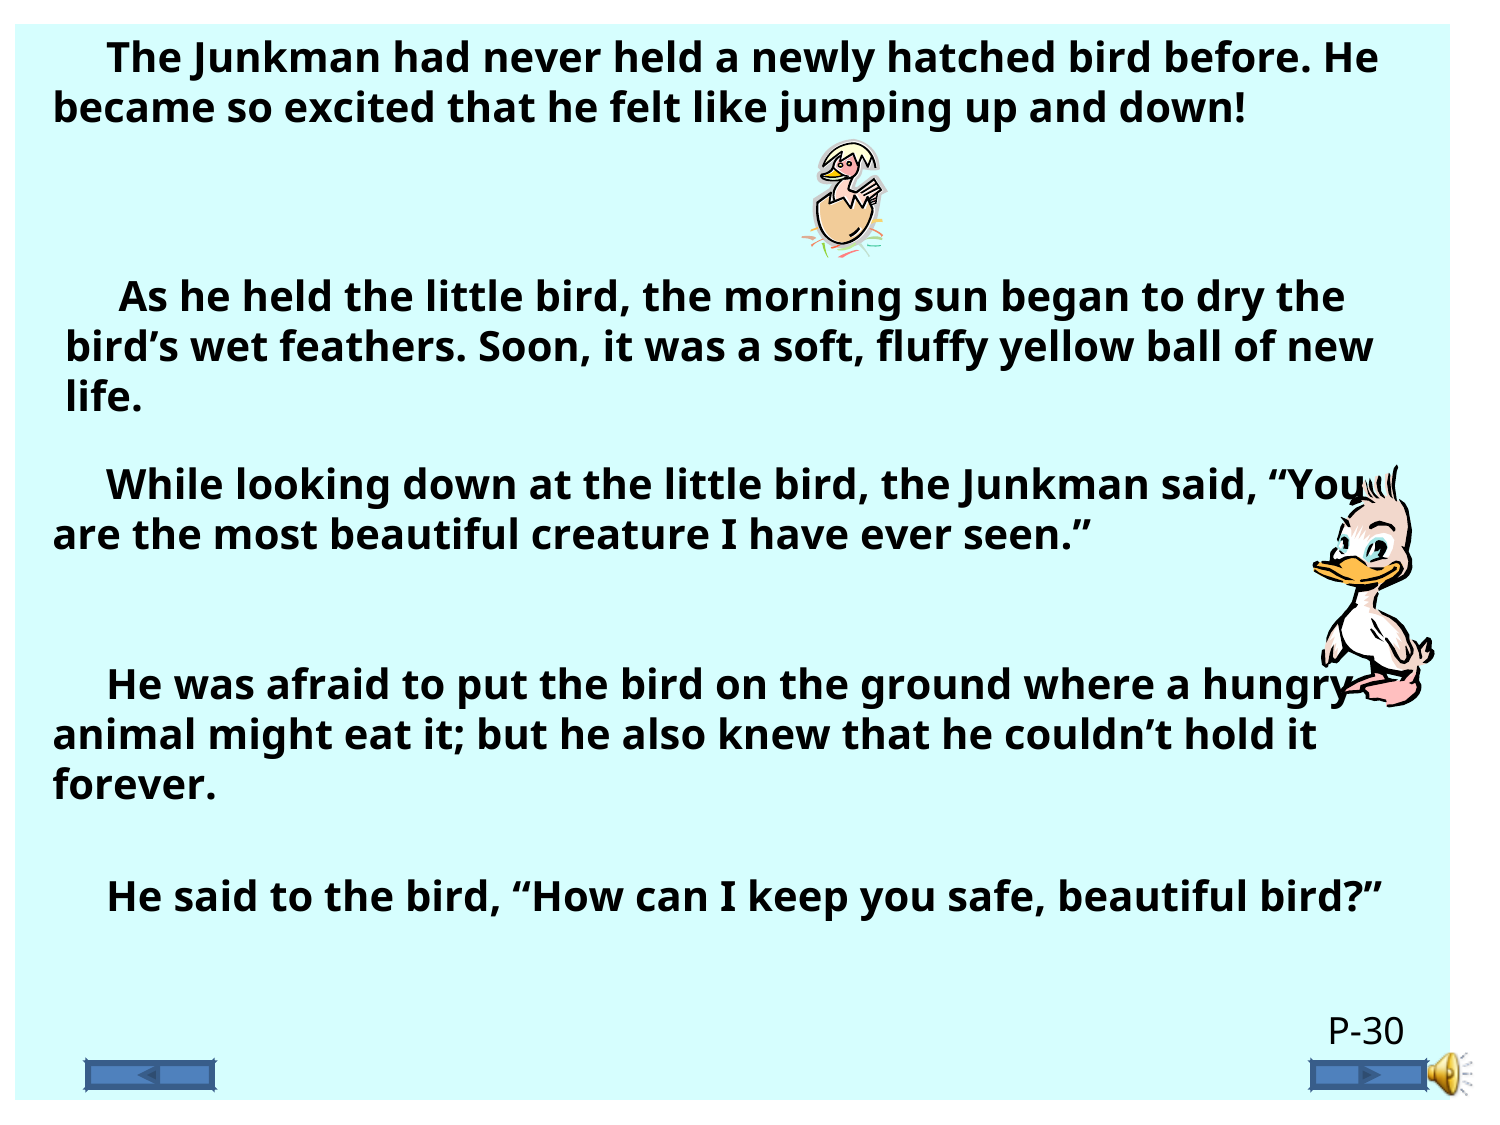

The Junkman had never held a newly hatched bird before. He became so excited that he felt like jumping up and down!
 As he held the little bird, the morning sun began to dry the bird’s wet feathers. Soon, it was a soft, fluffy yellow ball of new life.
 While looking down at the little bird, the Junkman said, “You are the most beautiful creature I have ever seen.”
 He was afraid to put the bird on the ground where a hungry animal might eat it; but he also knew that he couldn’t hold it forever.
 He said to the bird, “How can I keep you safe, beautiful bird?”
P-30